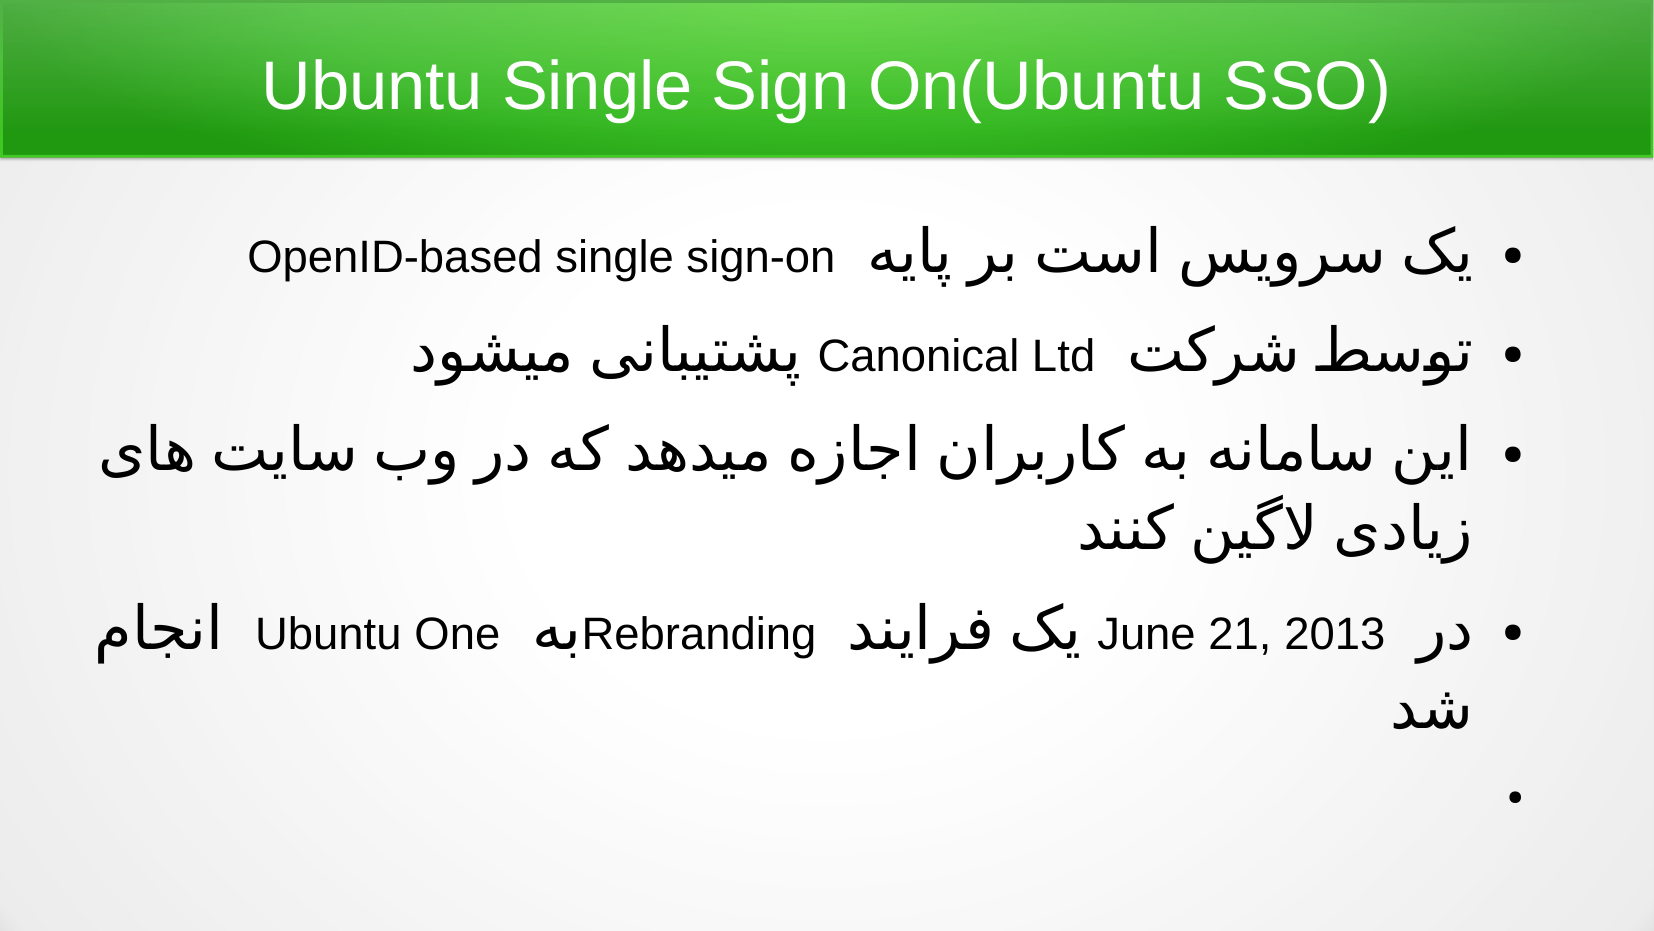

# Ubuntu Single Sign On(Ubuntu SSO)
یک سرویس است بر پایه OpenID-based single sign-on
توسط شرکت Canonical Ltd پشتیبانی میشود
این سامانه به کاربران اجازه میدهد که در وب سایت های زیادی لاگین کنند
در June 21, 2013 یک فرایند Rebrandingبه Ubuntu One انجام شد